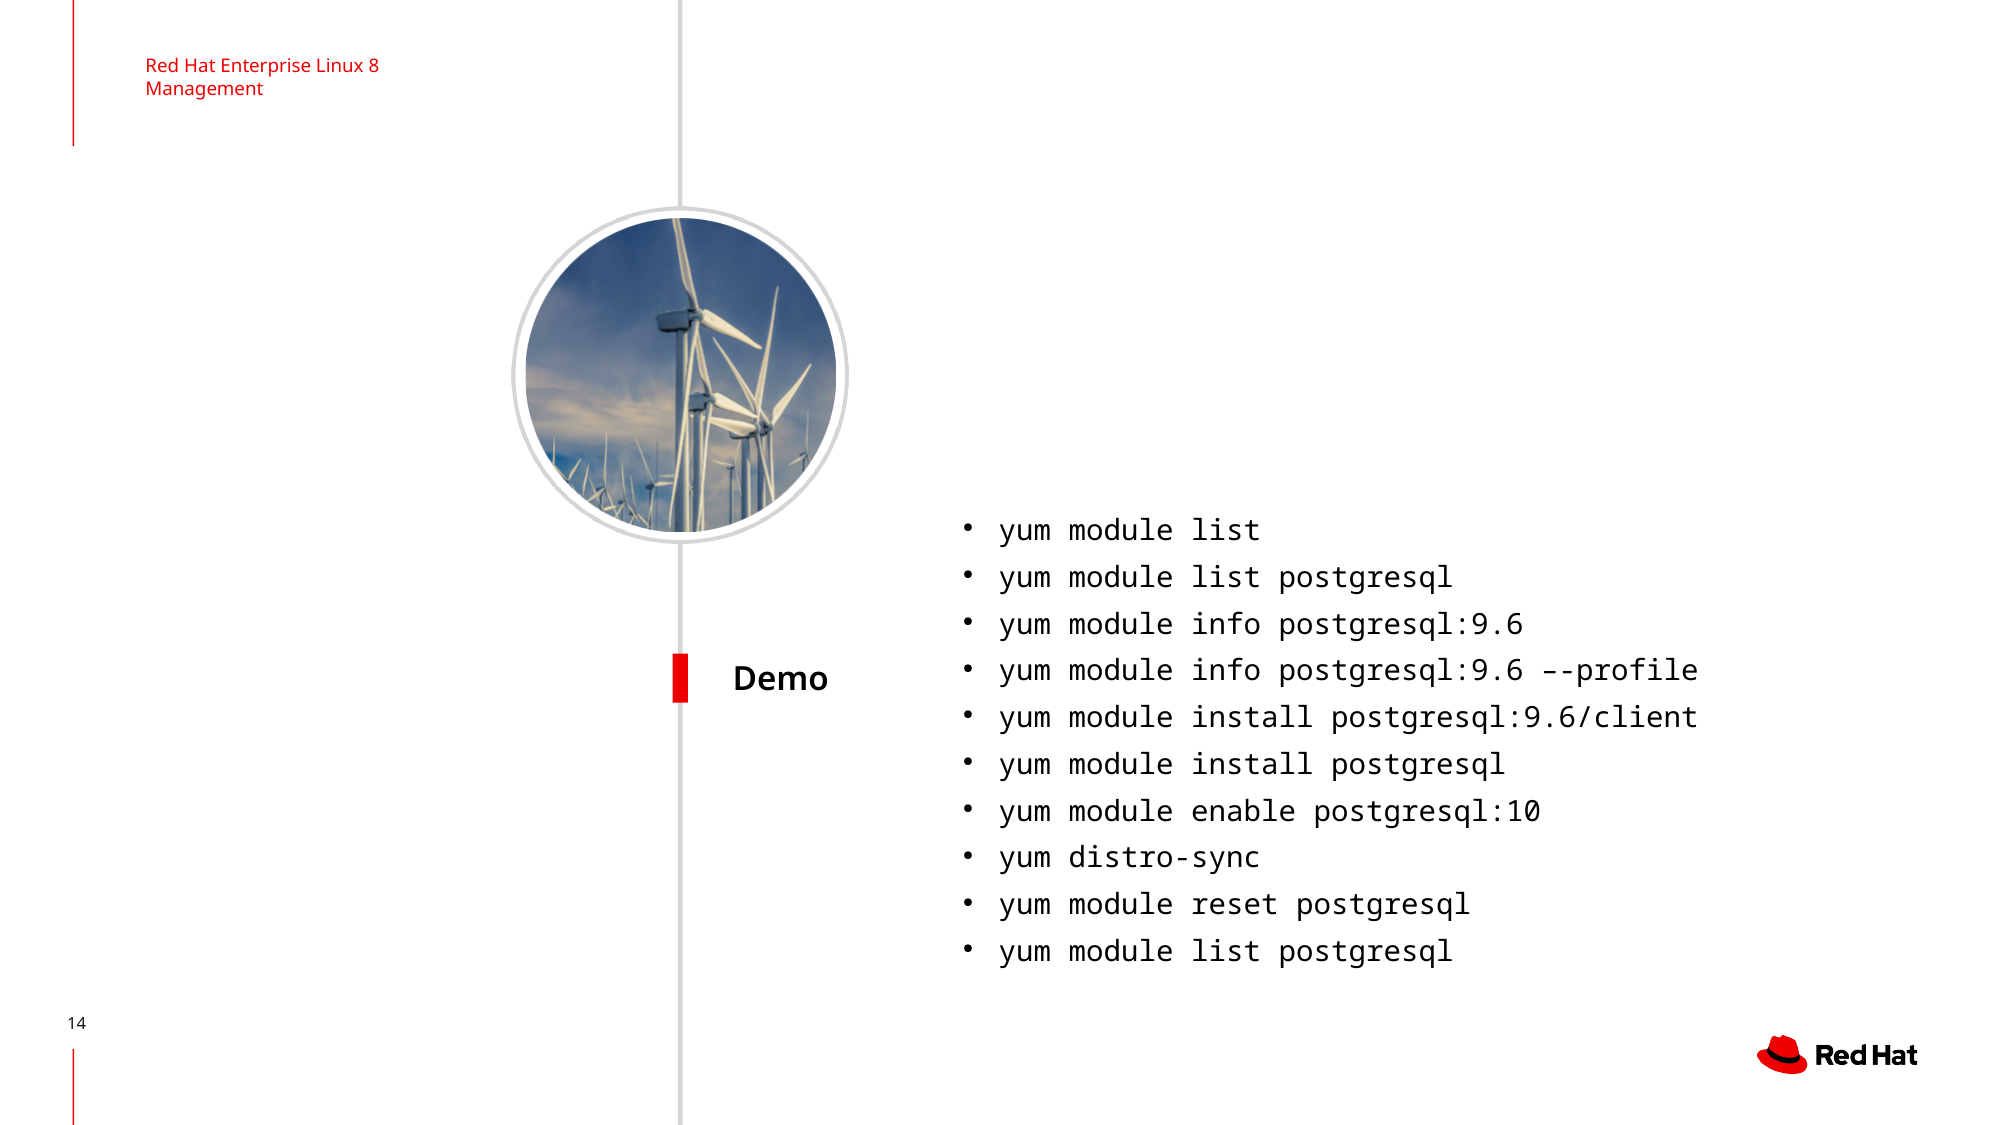

Red Hat Enterprise Linux 8
Management
yum module list
yum module list postgresql
yum module info postgresql:9.6
yum module info postgresql:9.6 –-profile
yum module install postgresql:9.6/client
yum module install postgresql
yum module enable postgresql:10
yum distro-sync
yum module reset postgresql
yum module list postgresql
# Demo
14